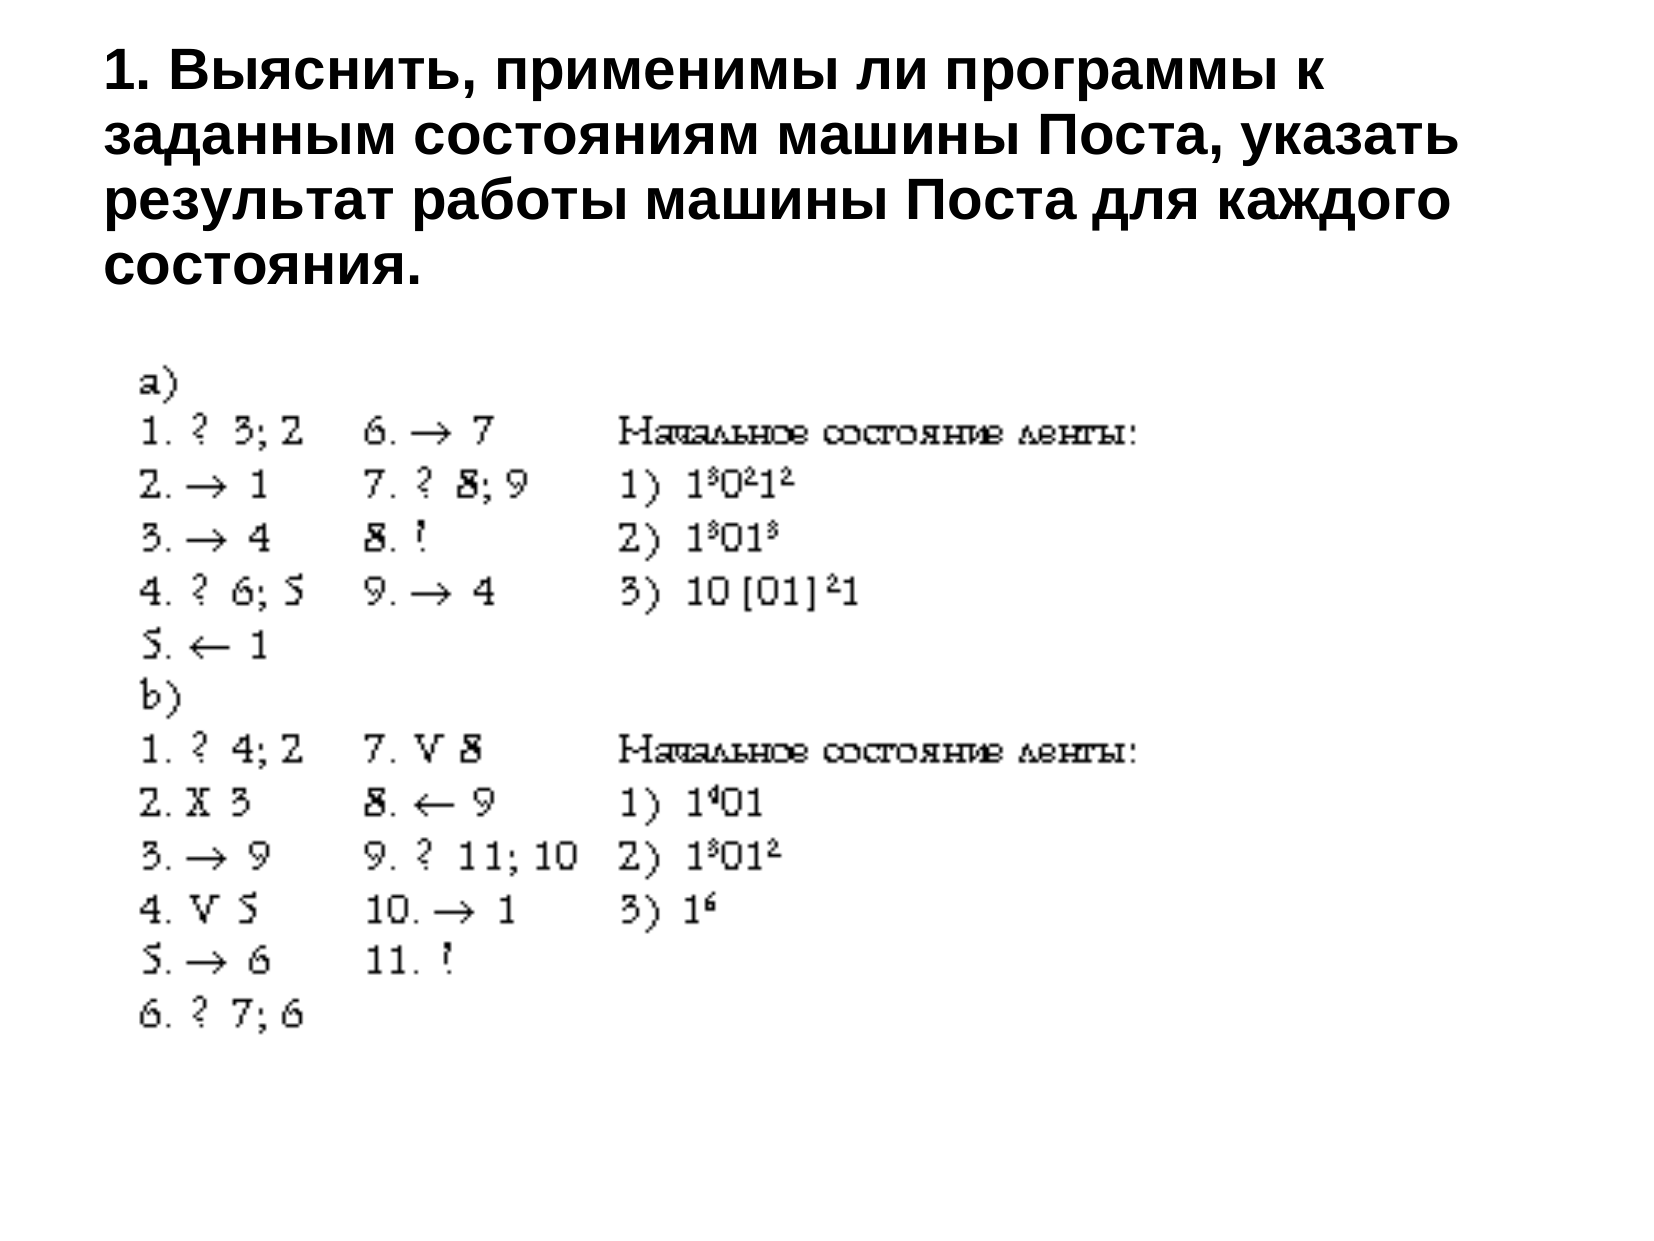

1. Выяснить, применимы ли программы к заданным состояниям машины Поста, указать результат работы машины Поста для каждого состояния.